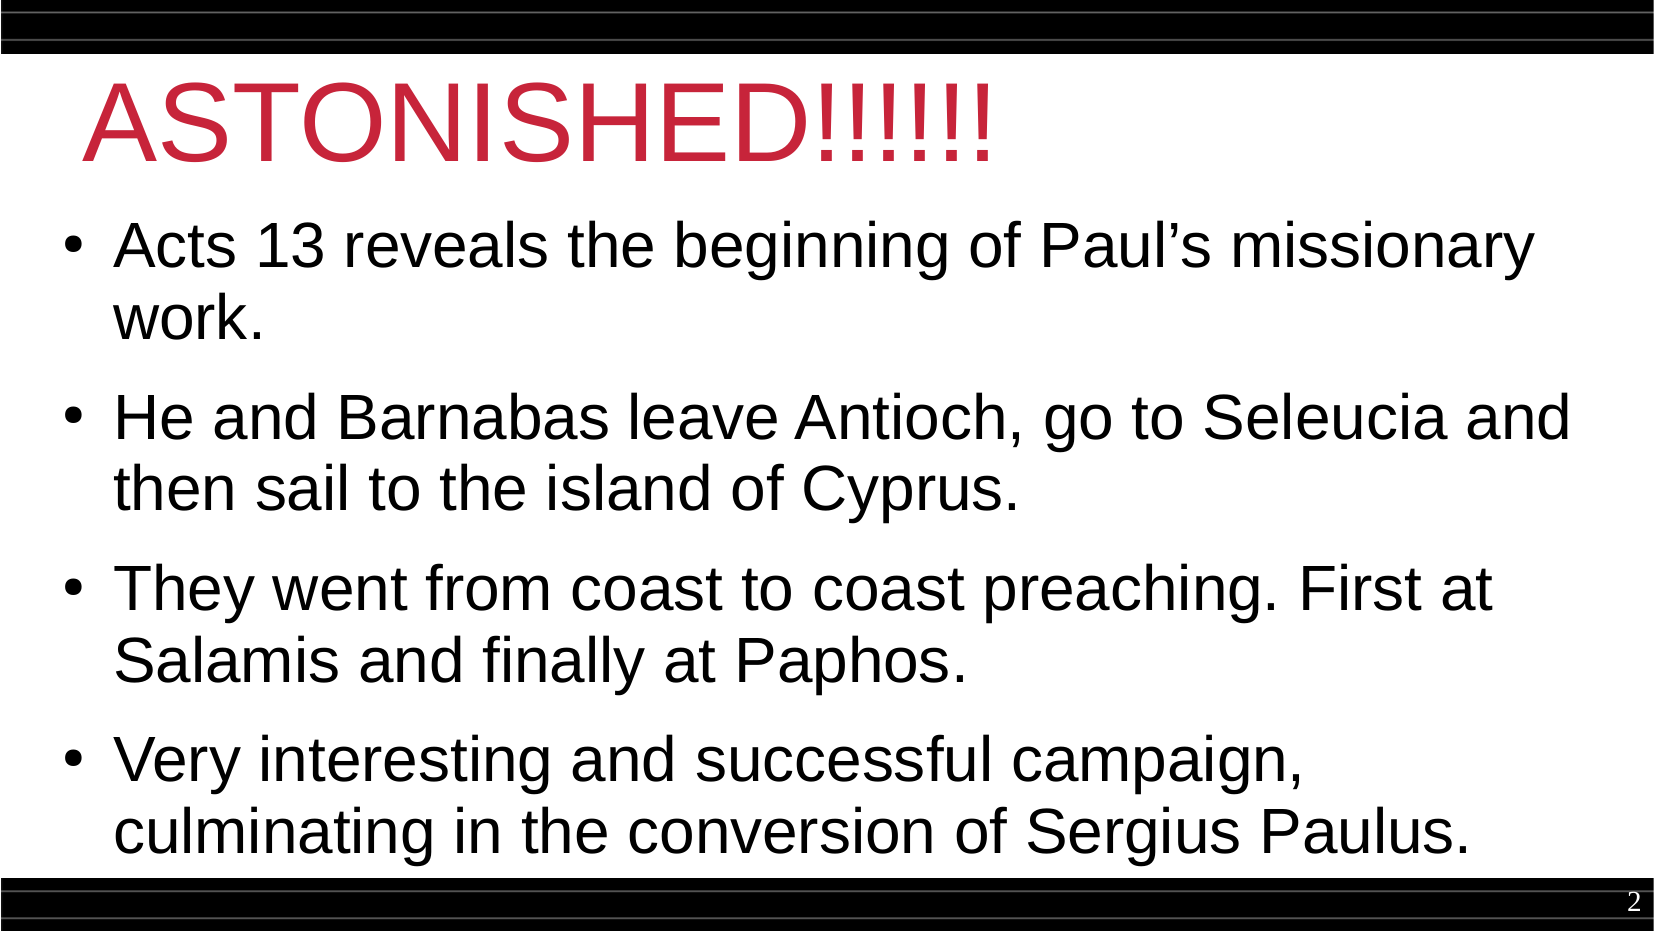

# ASTONISHED!!!!!!
Acts 13 reveals the beginning of Paul’s missionary work.
He and Barnabas leave Antioch, go to Seleucia and then sail to the island of Cyprus.
They went from coast to coast preaching. First at Salamis and finally at Paphos.
Very interesting and successful campaign, culminating in the conversion of Sergius Paulus.